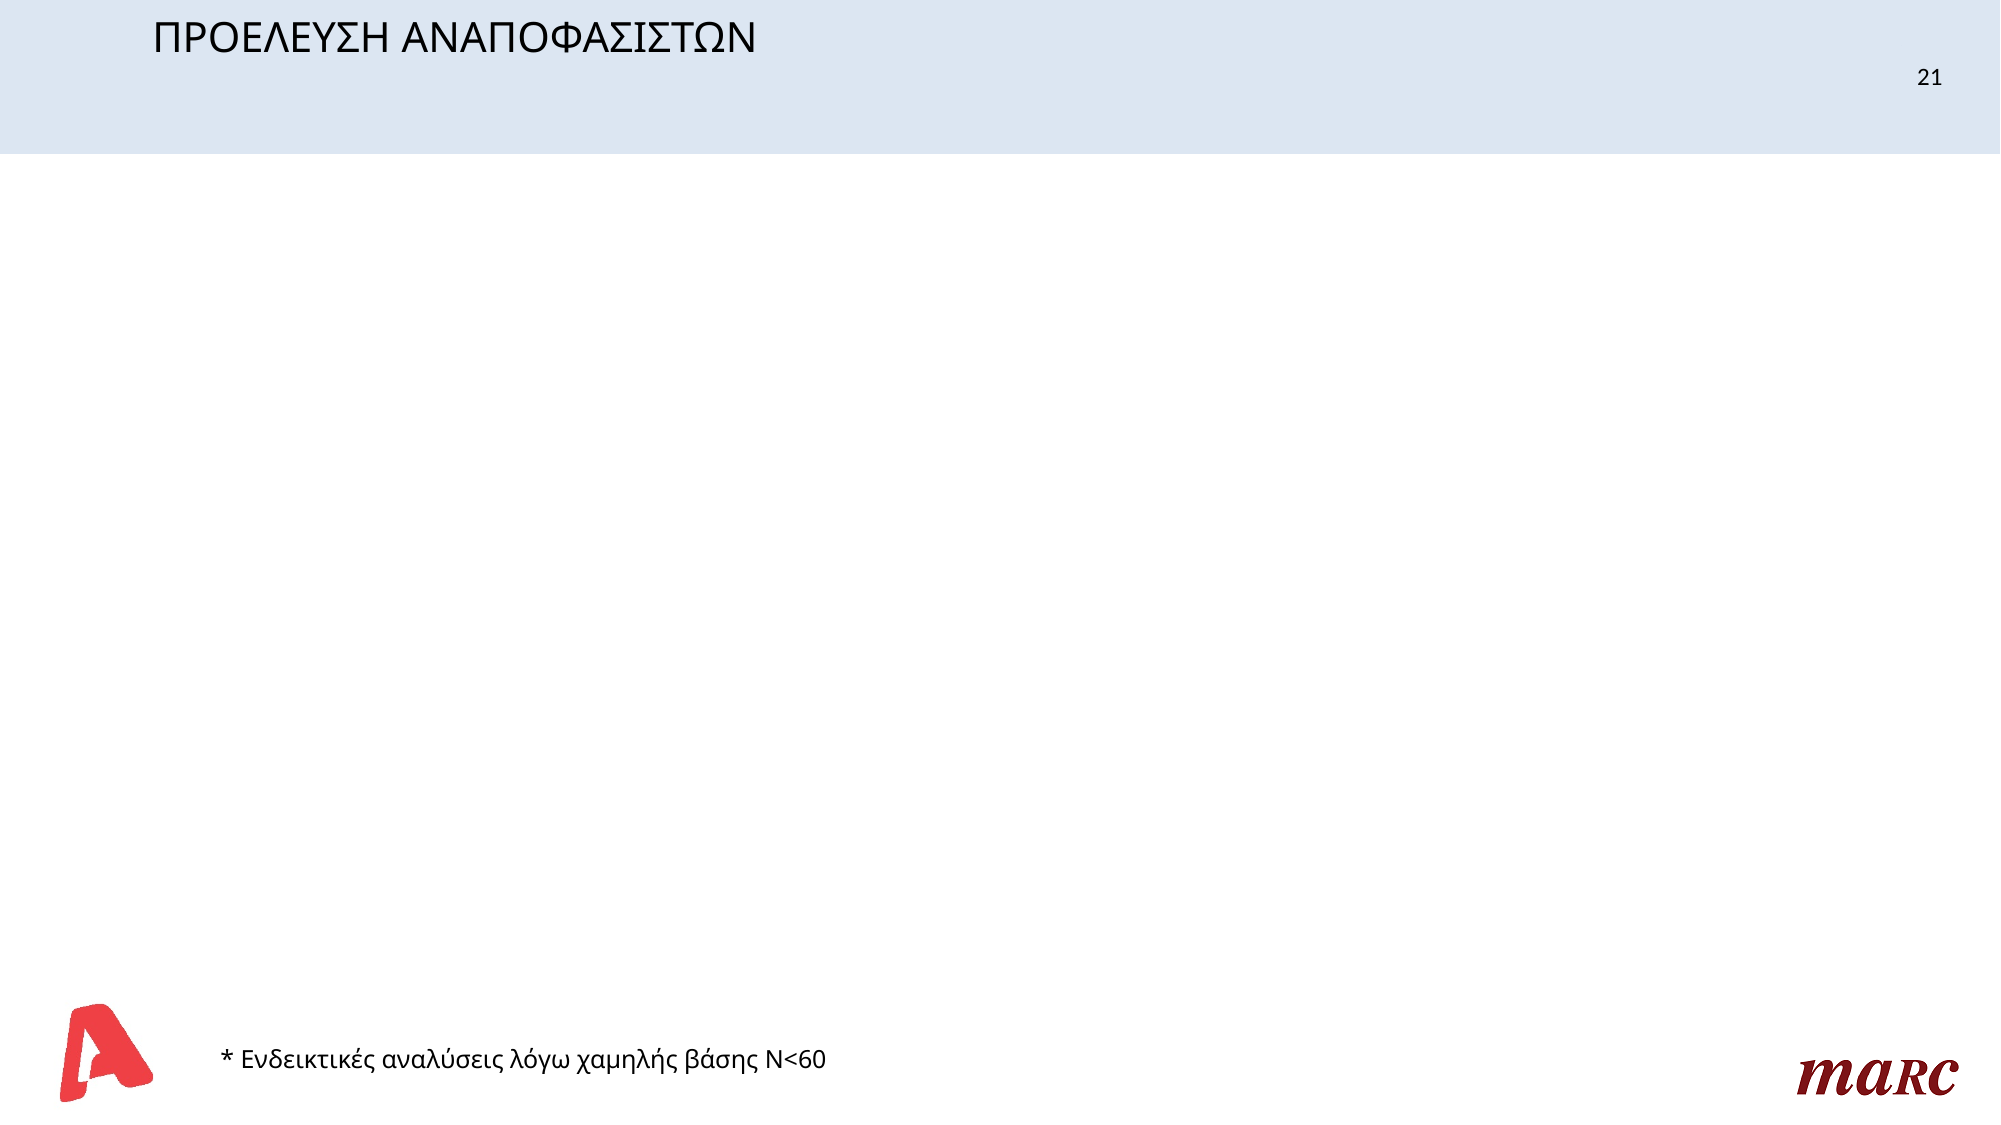

# ΠΡΟΕΛΕΥΣΗ ΑΝΑΠΟΦΑΣΙΣΤΩΝ
* Ενδεικτικές αναλύσεις λόγω χαμηλής βάσης Ν<60